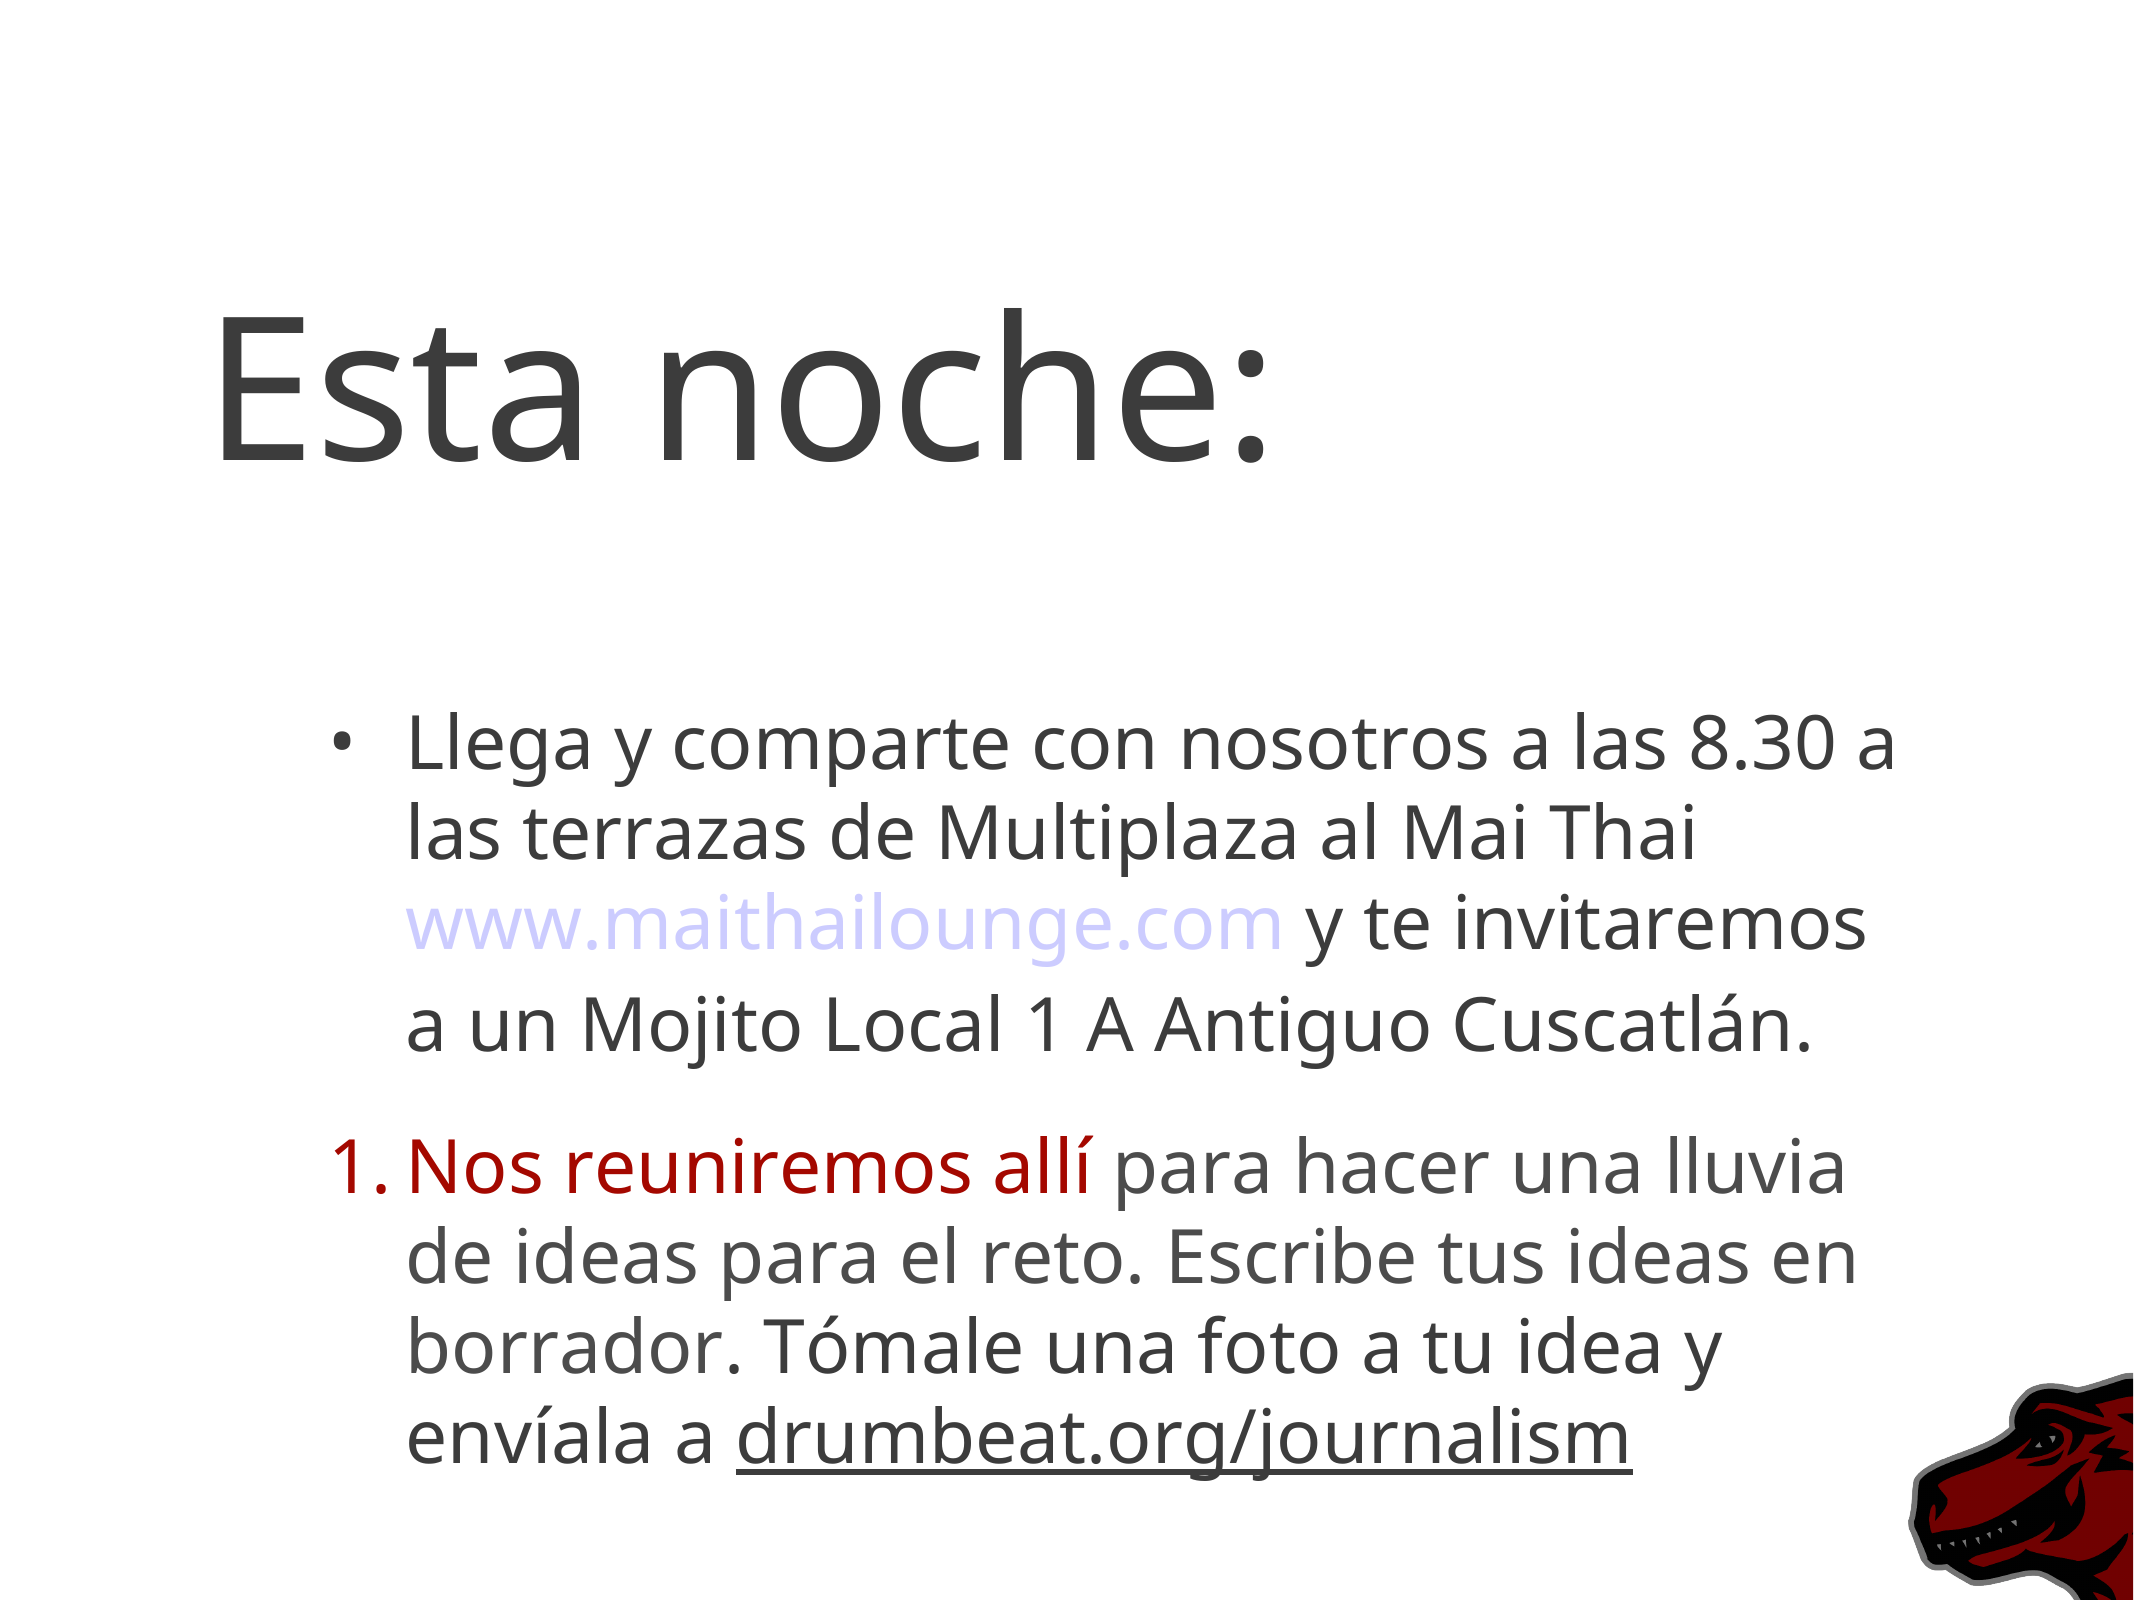

Esta noche:
Llega y comparte con nosotros a las 8.30 a las terrazas de Multiplaza al Mai Thai www.maithailounge.com y te invitaremos a un Mojito Local 1 A Antiguo Cuscatlán.
Nos reuniremos allí para hacer una lluvia de ideas para el reto. Escribe tus ideas en borrador. Tómale una foto a tu idea y envíala a drumbeat.org/journalism